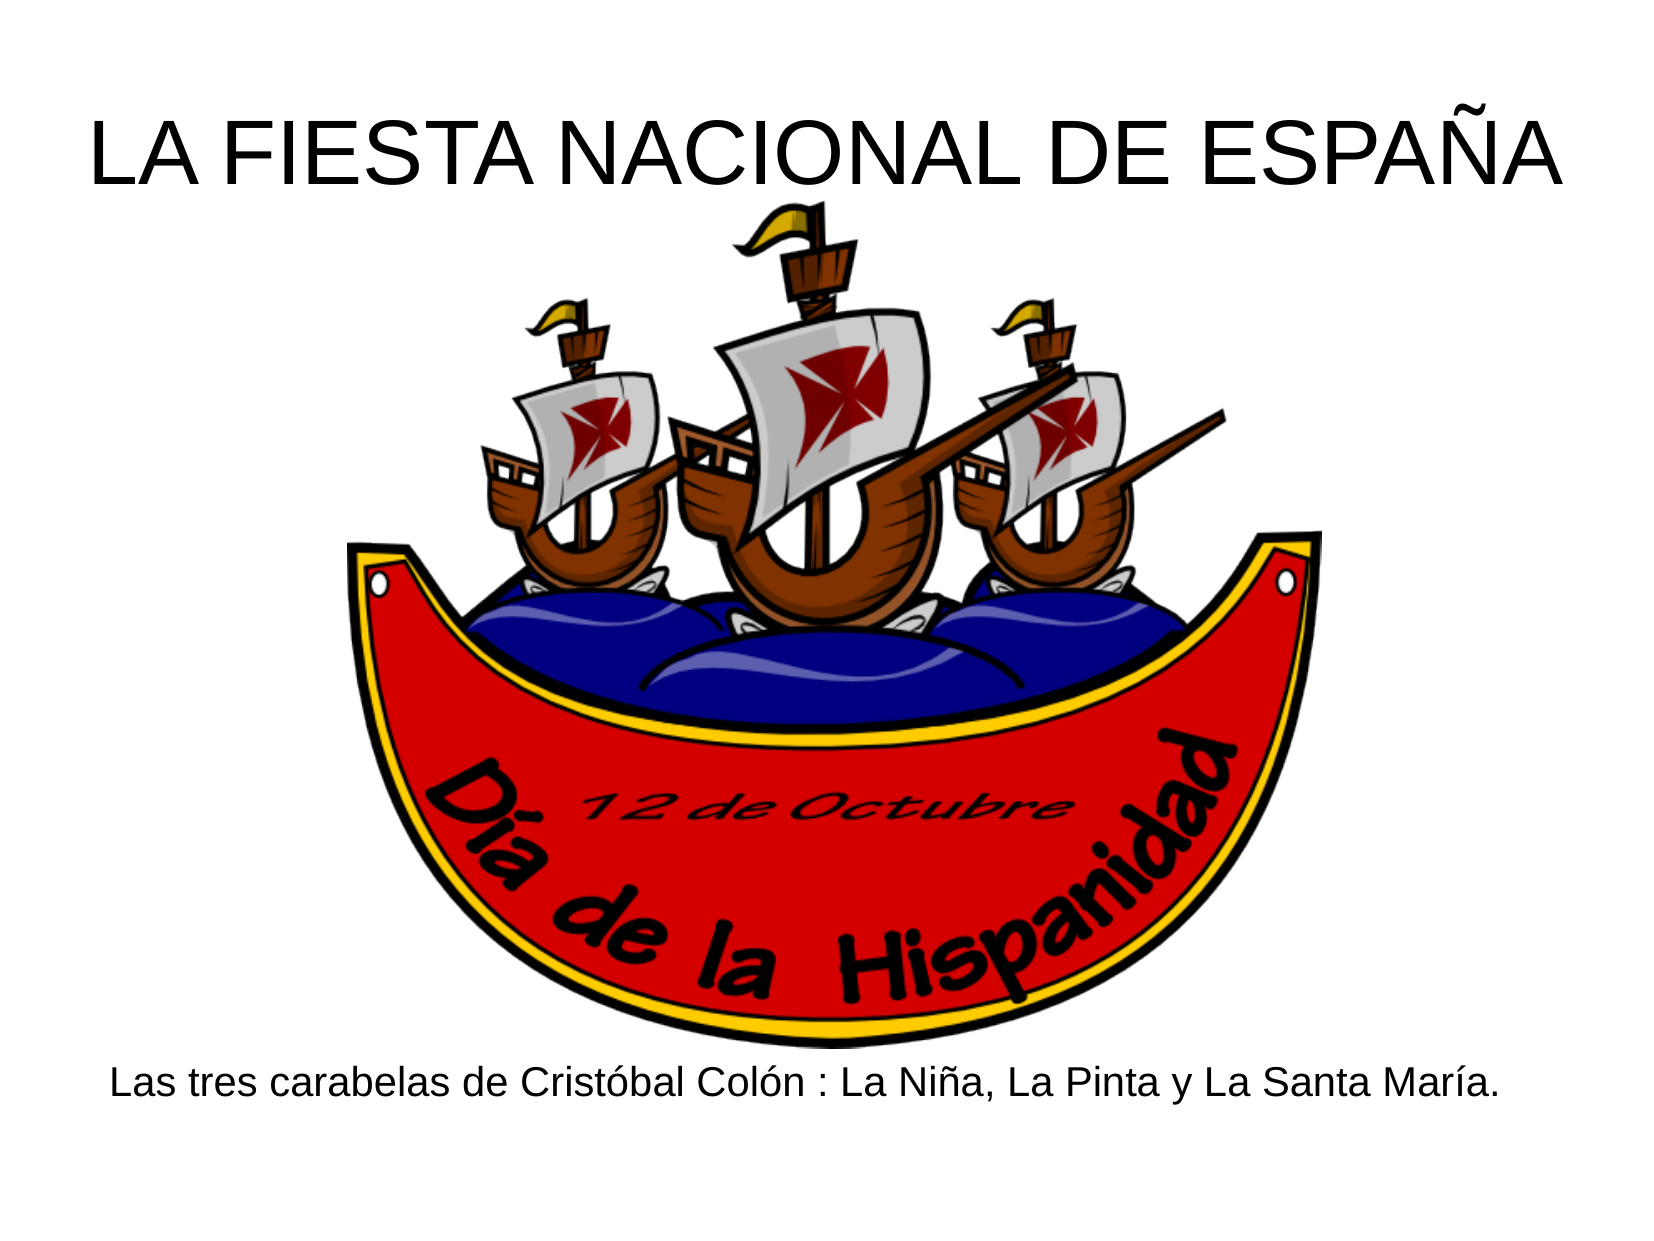

# LA FIESTA NACIONAL DE ESPAÑA
Las tres carabelas de Cristóbal Colón : La Niña, La Pinta y La Santa María.